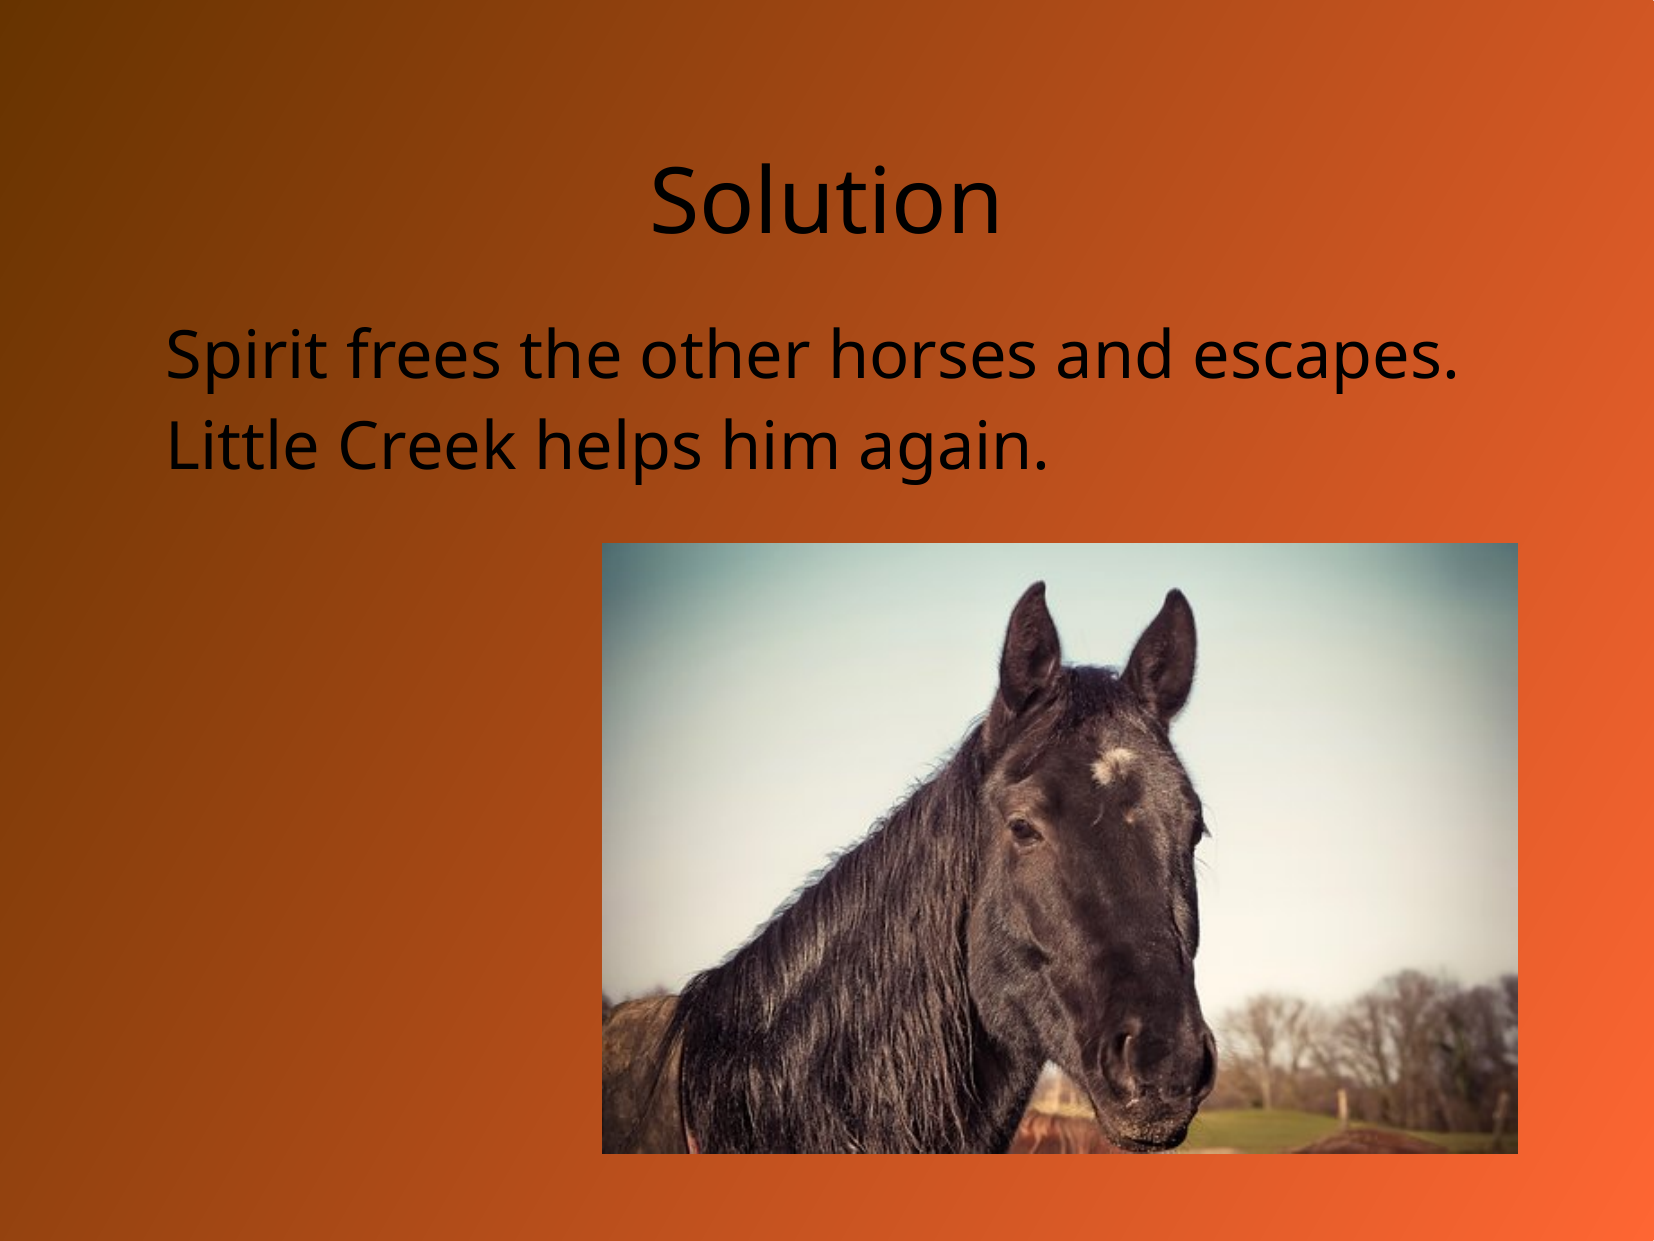

# Solution
Spirit frees the other horses and escapes. Little Creek helps him again.